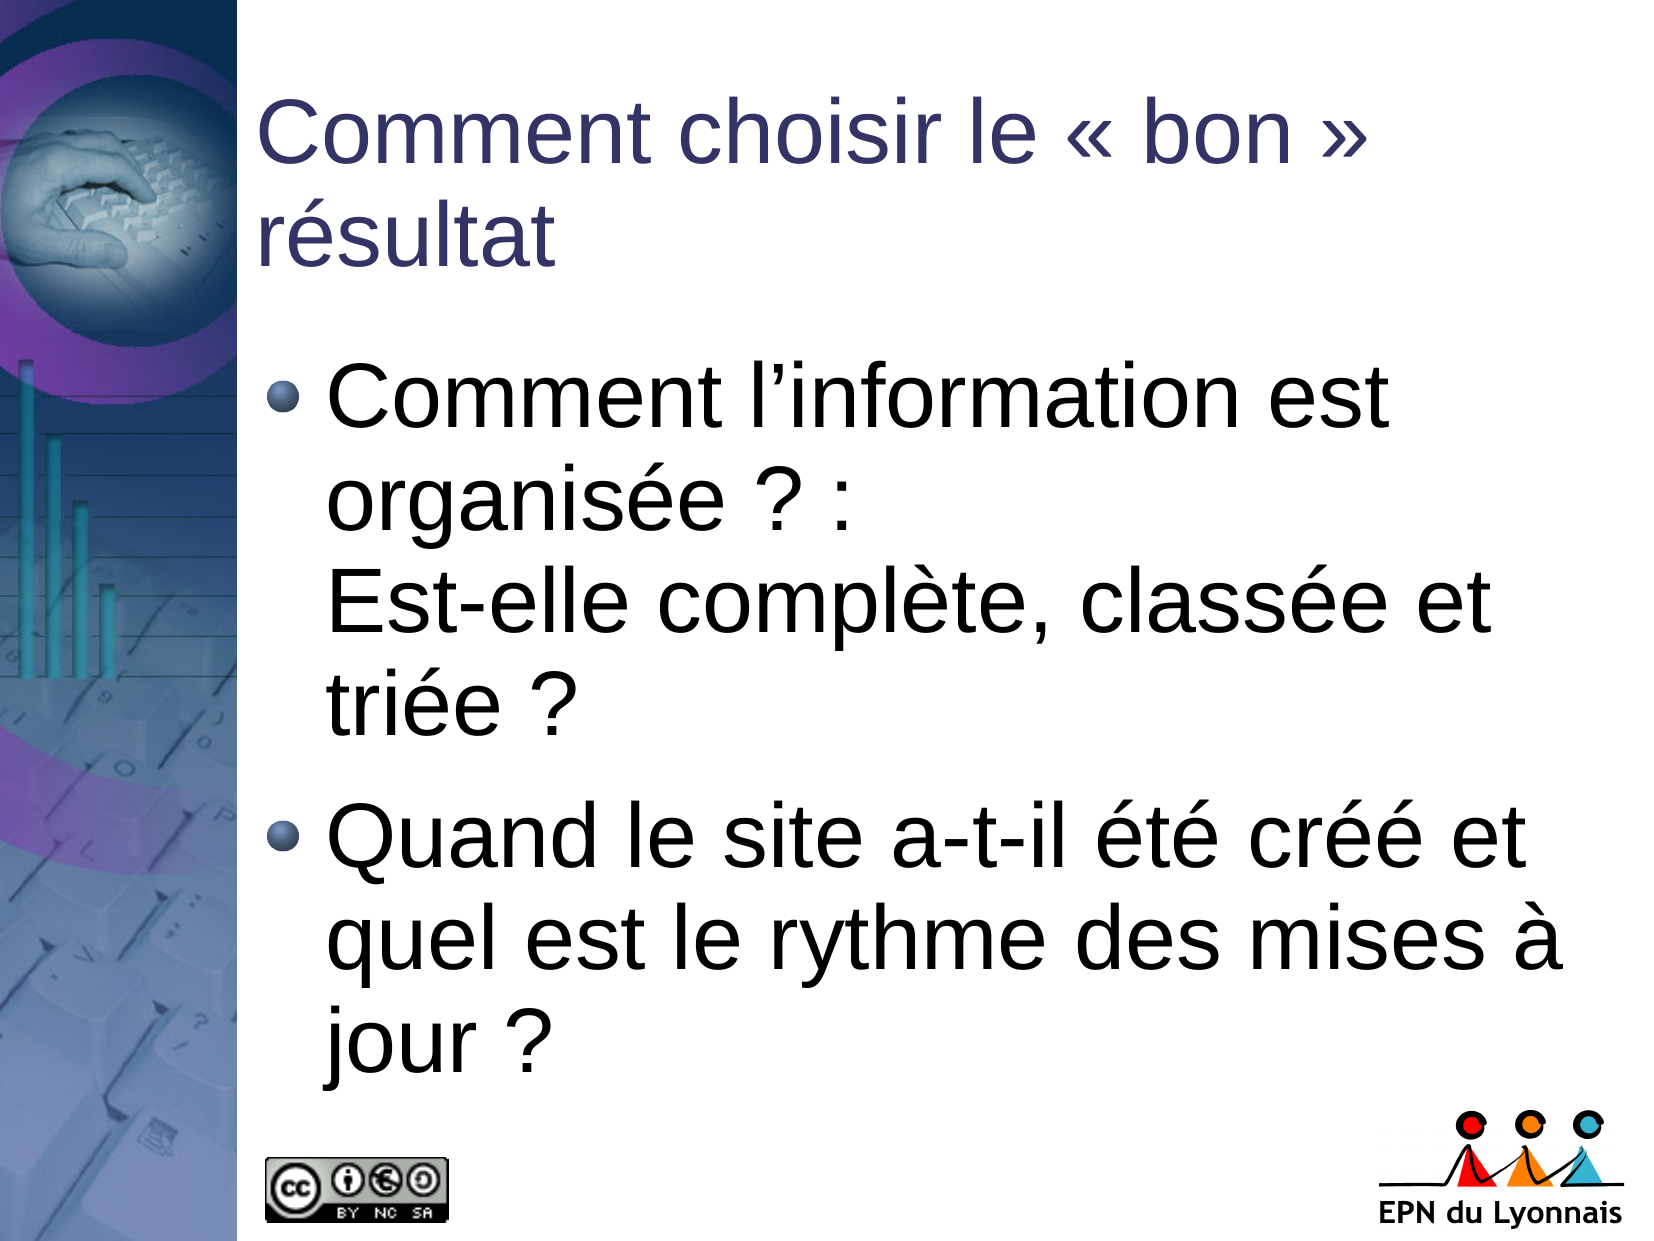

# Comment choisir le « bon » résultat
Comment l’information est organisée ? :
Est-elle complète, classée et triée ?
Quand le site a-t-il été créé et quel est le rythme des mises à jour ?